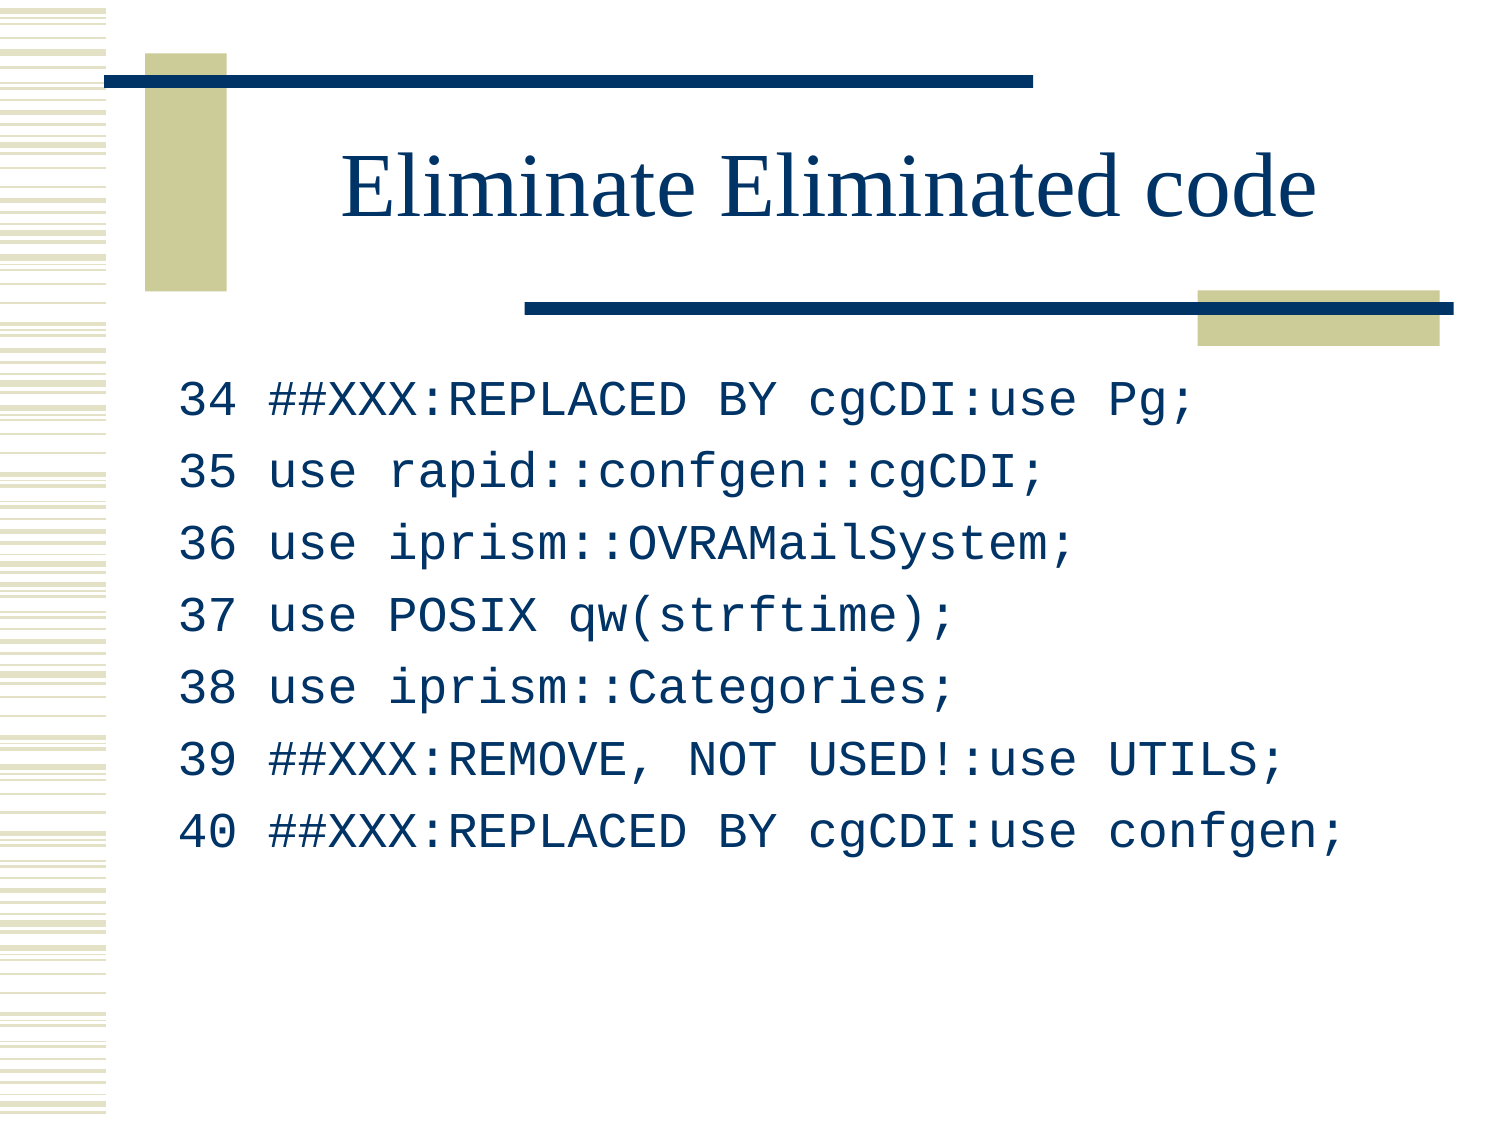

# Eliminate Eliminated code
 34 ##XXX:REPLACED BY cgCDI:use Pg;
 35 use rapid::confgen::cgCDI;
 36 use iprism::OVRAMailSystem;
 37 use POSIX qw(strftime);
 38 use iprism::Categories;
 39 ##XXX:REMOVE, NOT USED!:use UTILS;
 40 ##XXX:REPLACED BY cgCDI:use confgen;